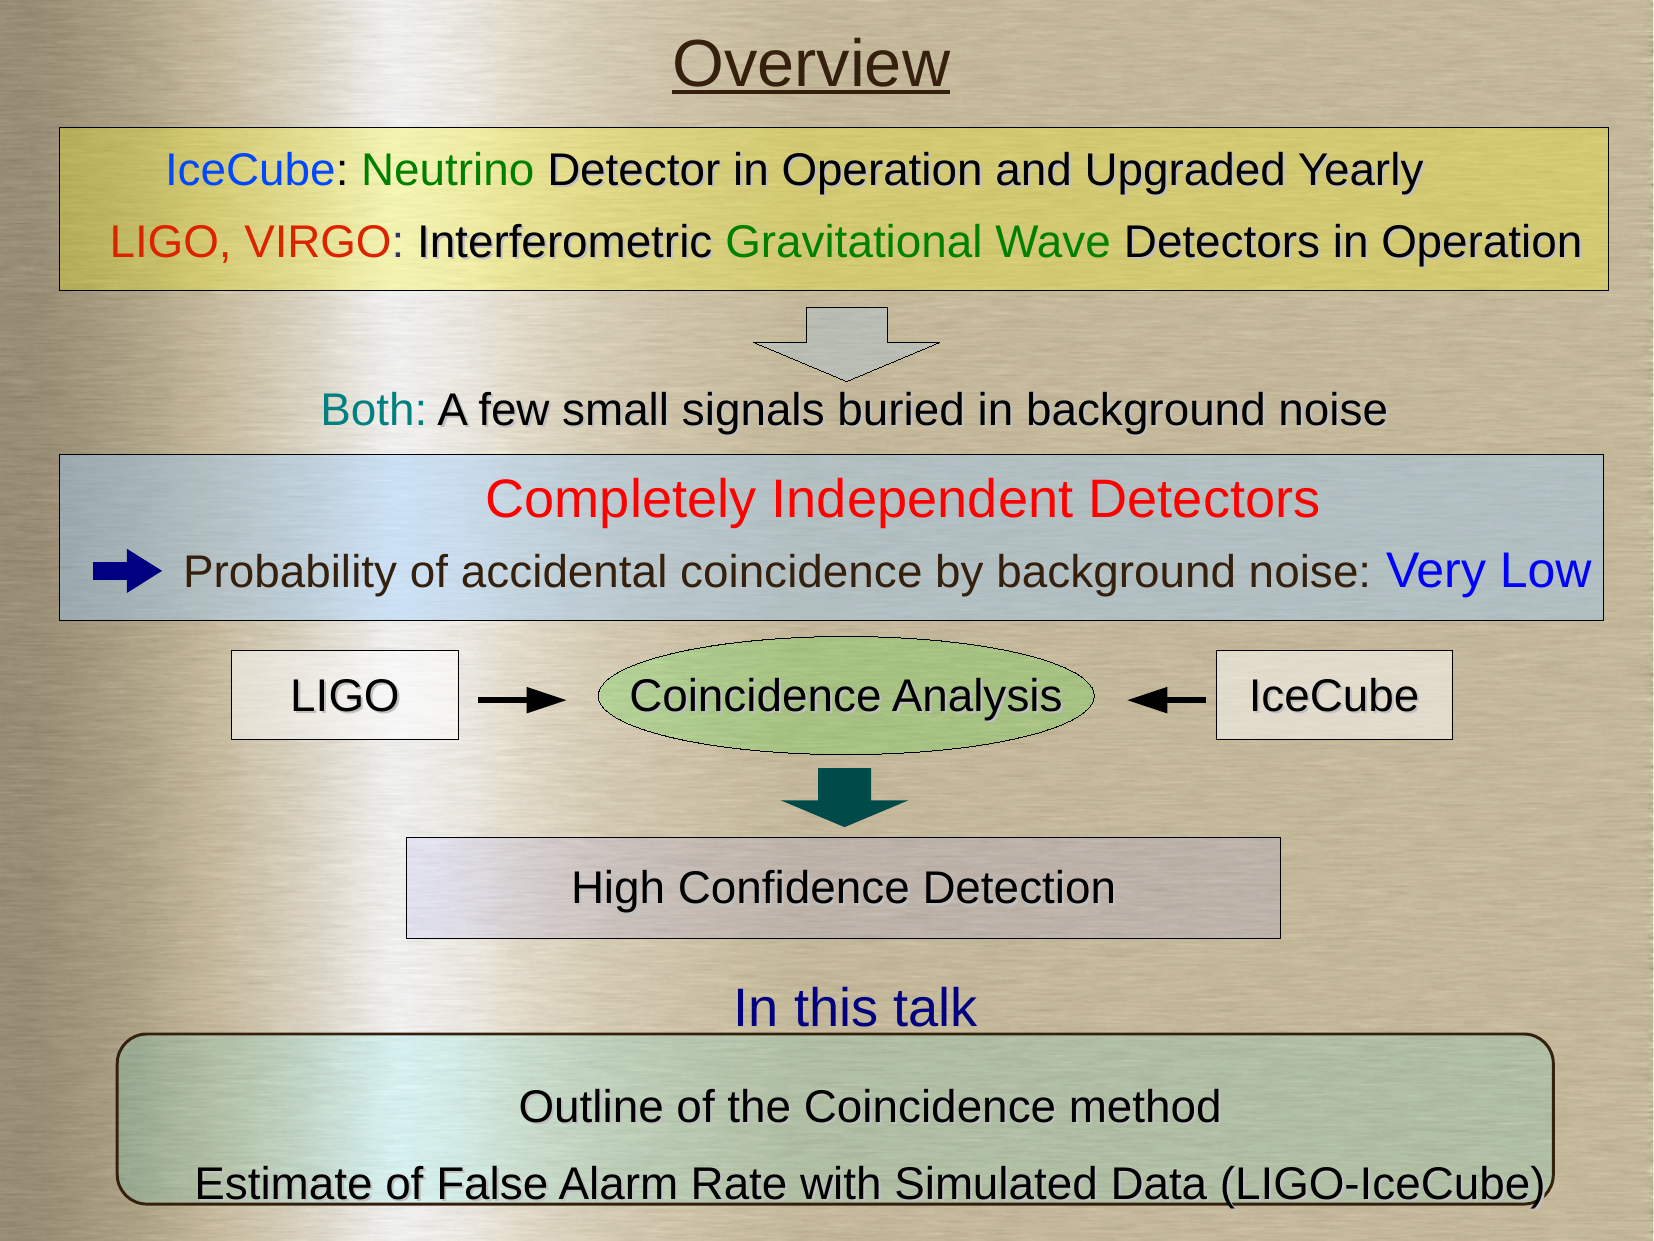

Overview
IceCube: Neutrino Detector in Operation and Upgraded Yearly
LIGO, VIRGO: Interferometric Gravitational Wave Detectors in Operation
Both: A few small signals buried in background noise
Completely Independent Detectors
Probability of accidental coincidence by background noise: Very Low
Coincidence Analysis
LIGO
IceCube
High Confidence Detection
In this talk
Outline of the Coincidence method
Estimate of False Alarm Rate with Simulated Data (LIGO-IceCube)